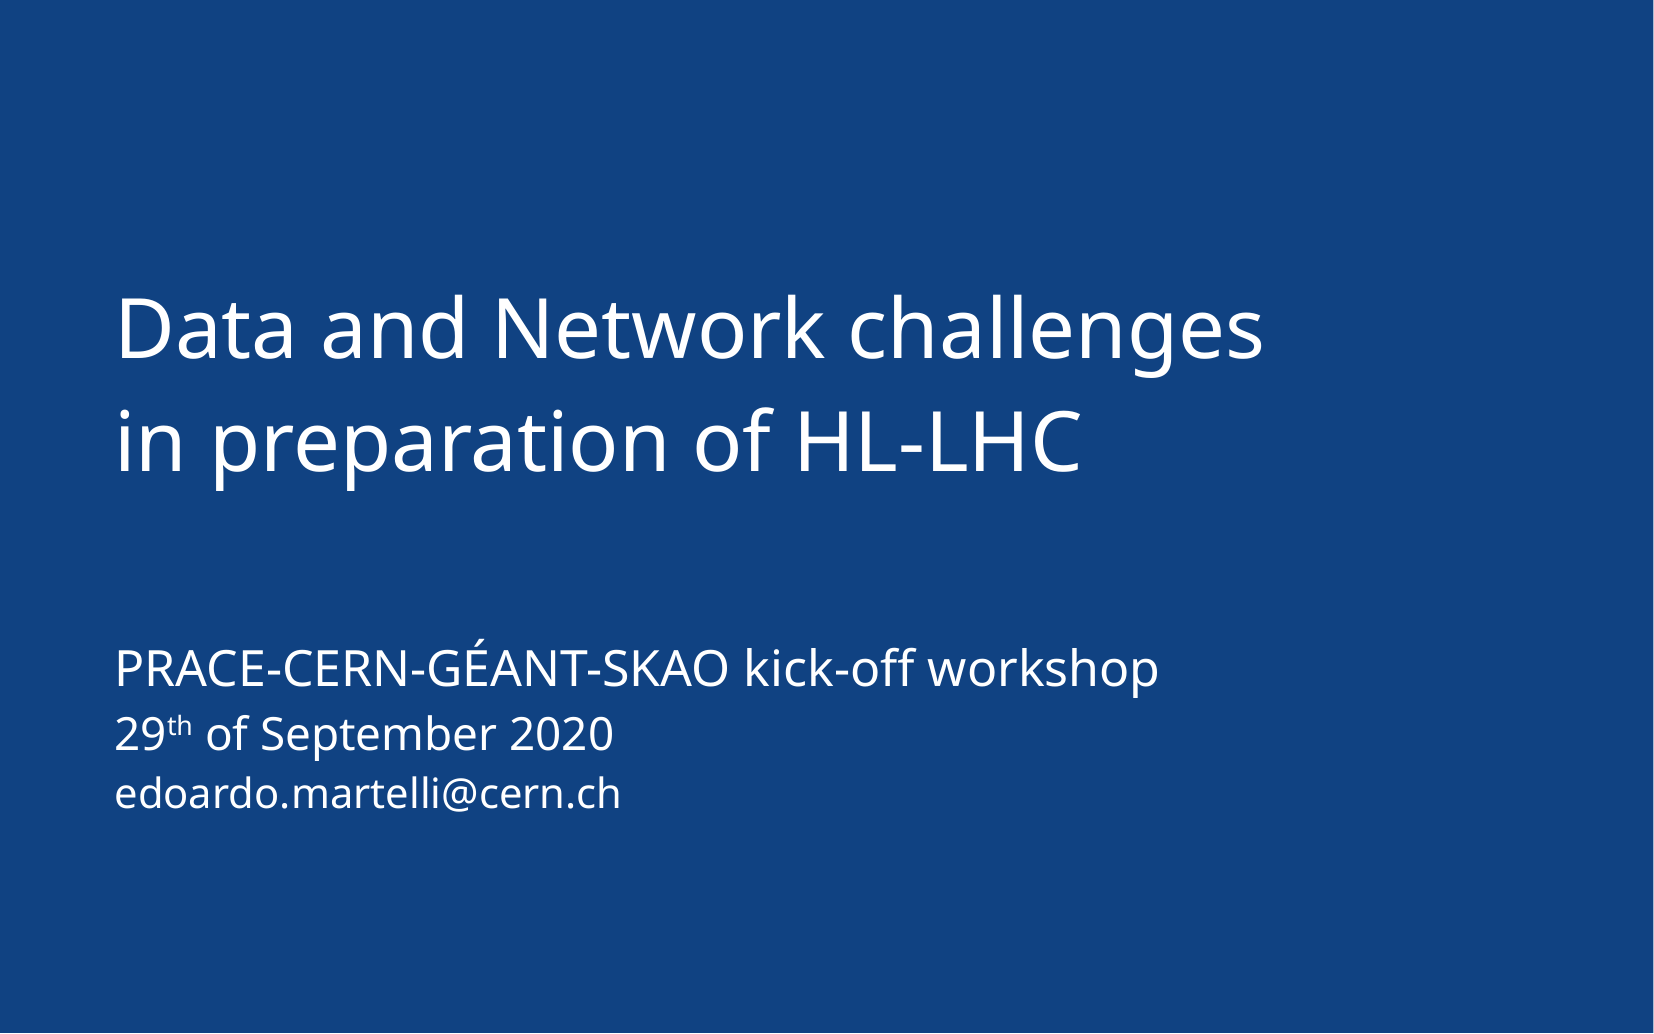

# Data and Network challenges in preparation of HL-LHC PRACE-CERN-GÉANT-SKAO kick-off workshop 29th of September 2020 edoardo.martelli@cern.ch